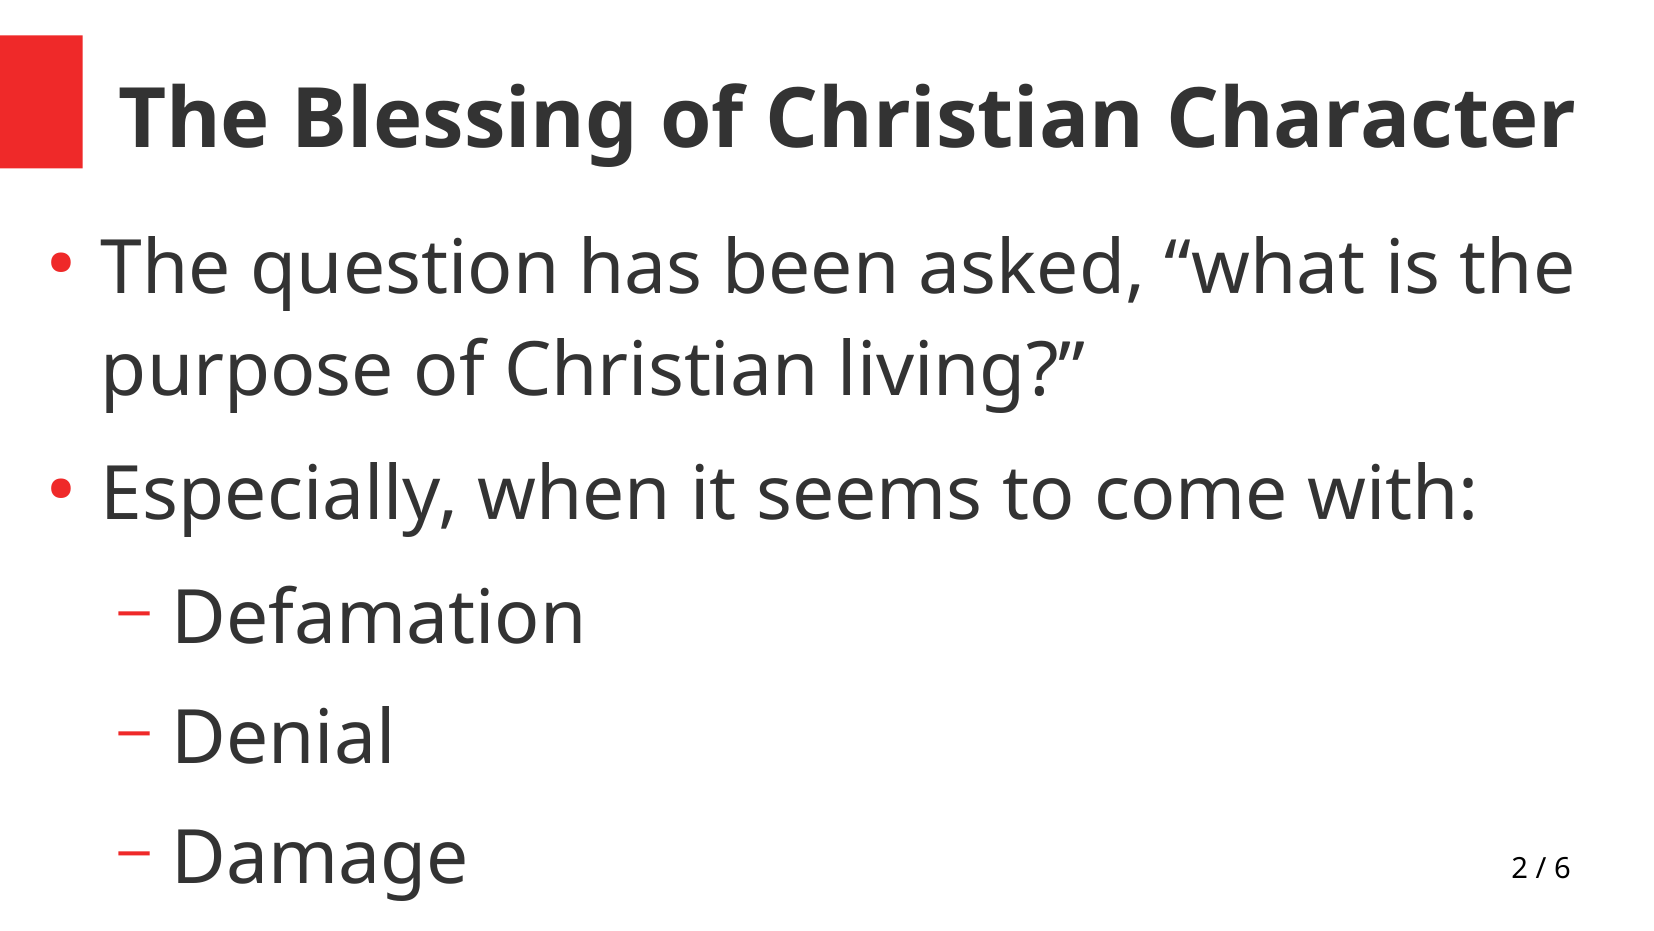

# The Blessing of Christian Character
The question has been asked, “what is the purpose of Christian living?”
Especially, when it seems to come with:
Defamation
Denial
Damage
2